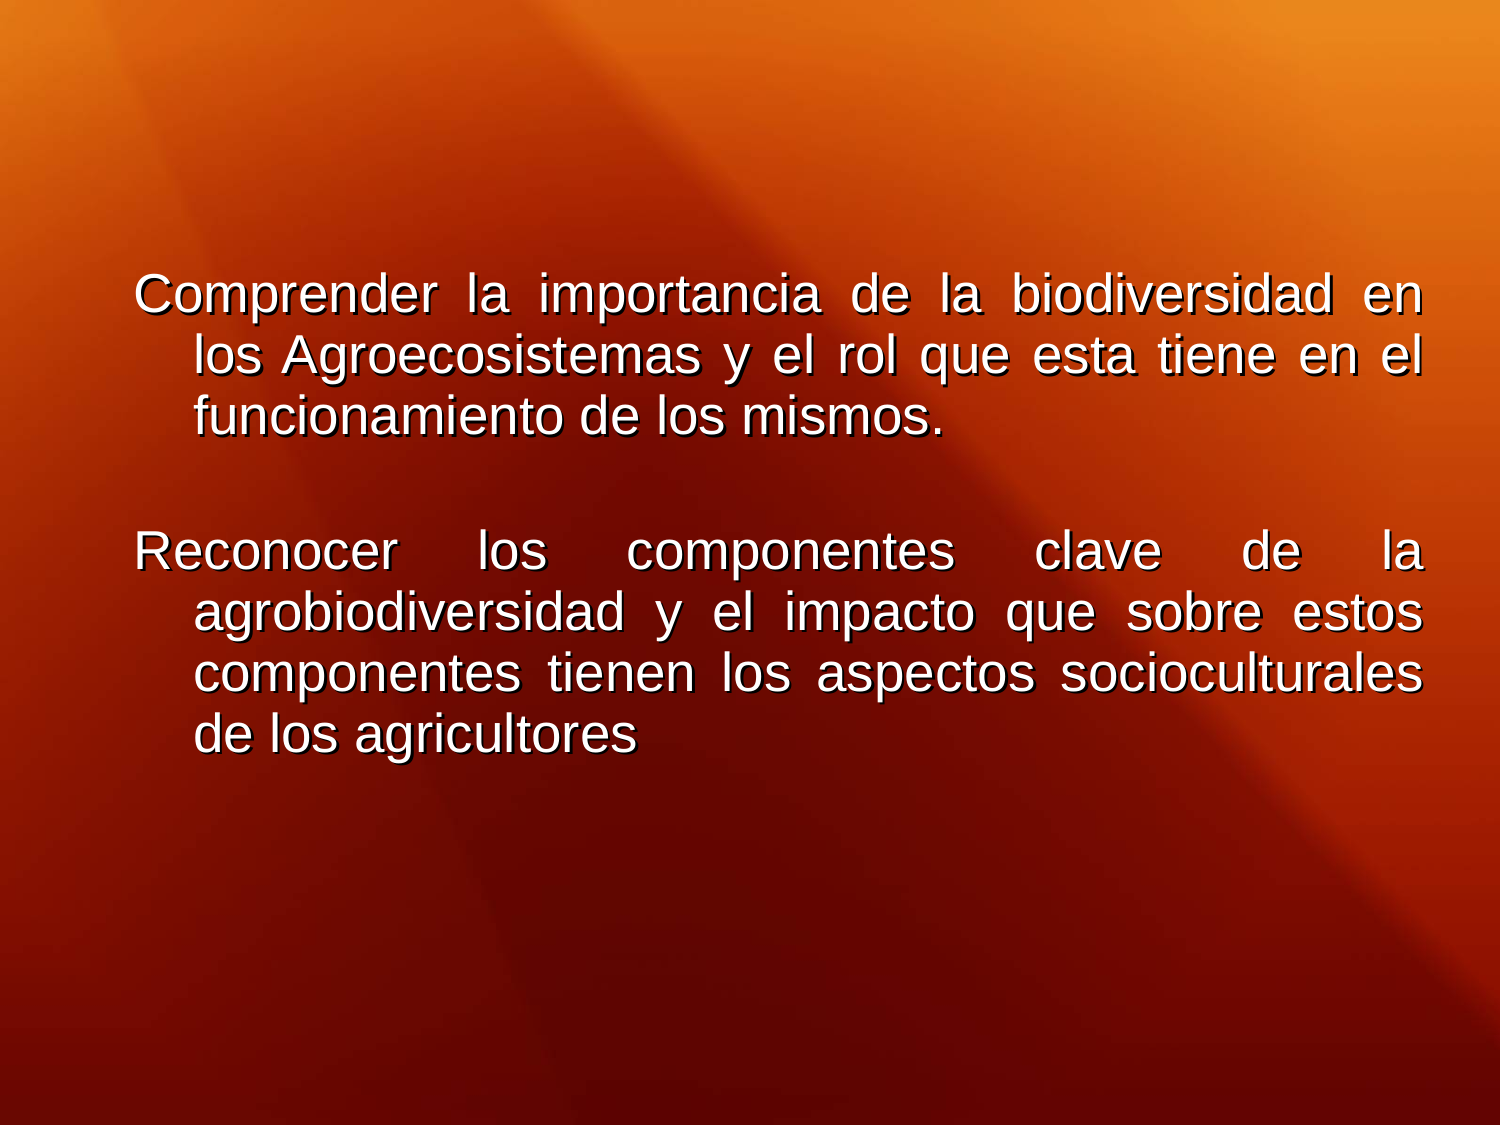

#
Comprender la importancia de la biodiversidad en los Agroecosistemas y el rol que esta tiene en el funcionamiento de los mismos.
Reconocer los componentes clave de la agrobiodiversidad y el impacto que sobre estos componentes tienen los aspectos socioculturales de los agricultores